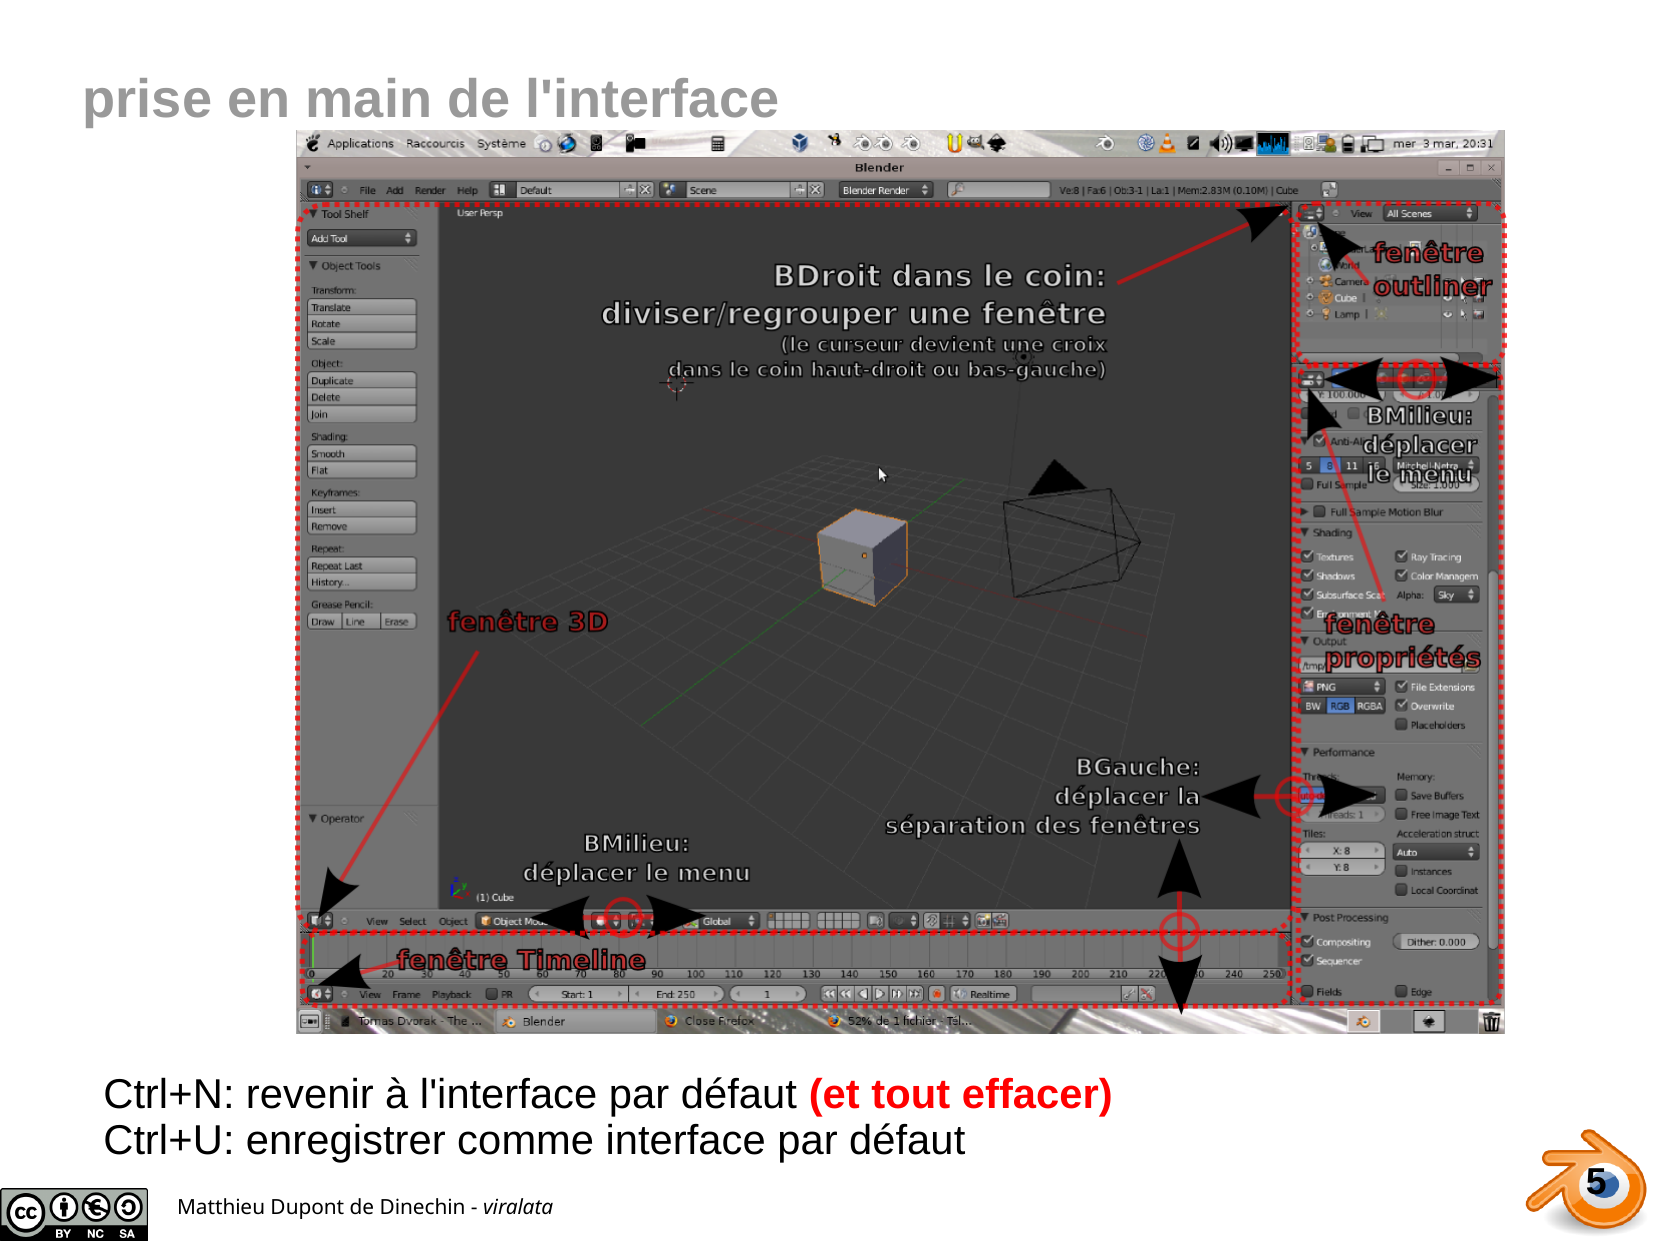

# prise en main de l'interface
Ctrl+N: revenir à l'interface par défaut (et tout effacer)
Ctrl+U: enregistrer comme interface par défaut
5
Cours Blender Mars 2010